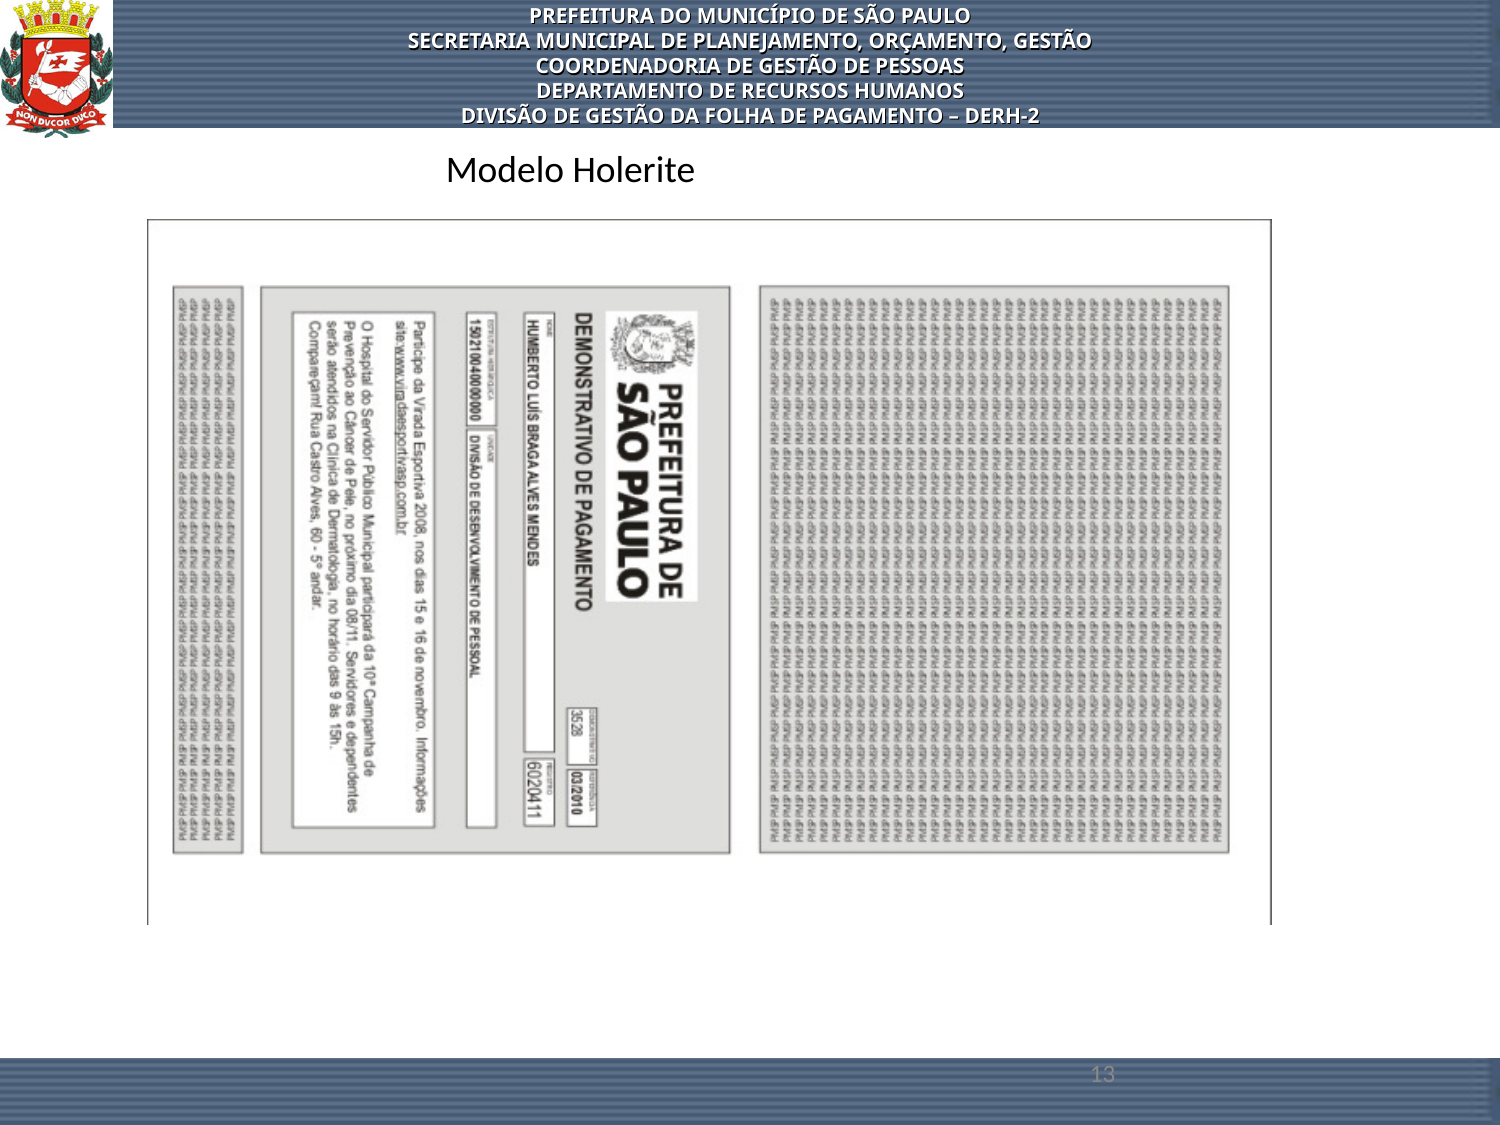

PREFEITURA DO MUNICÍPIO DE SÃO PAULO
SECRETARIA MUNICIPAL DE PLANEJAMENTO, ORÇAMENTO, GESTÃO
COORDENADORIA DE GESTÃO DE PESSOAS
DEPARTAMENTO DE RECURSOS HUMANOS
DIVISÃO DE GESTÃO DA FOLHA DE PAGAMENTO – DERH-2
Modelo Holerite